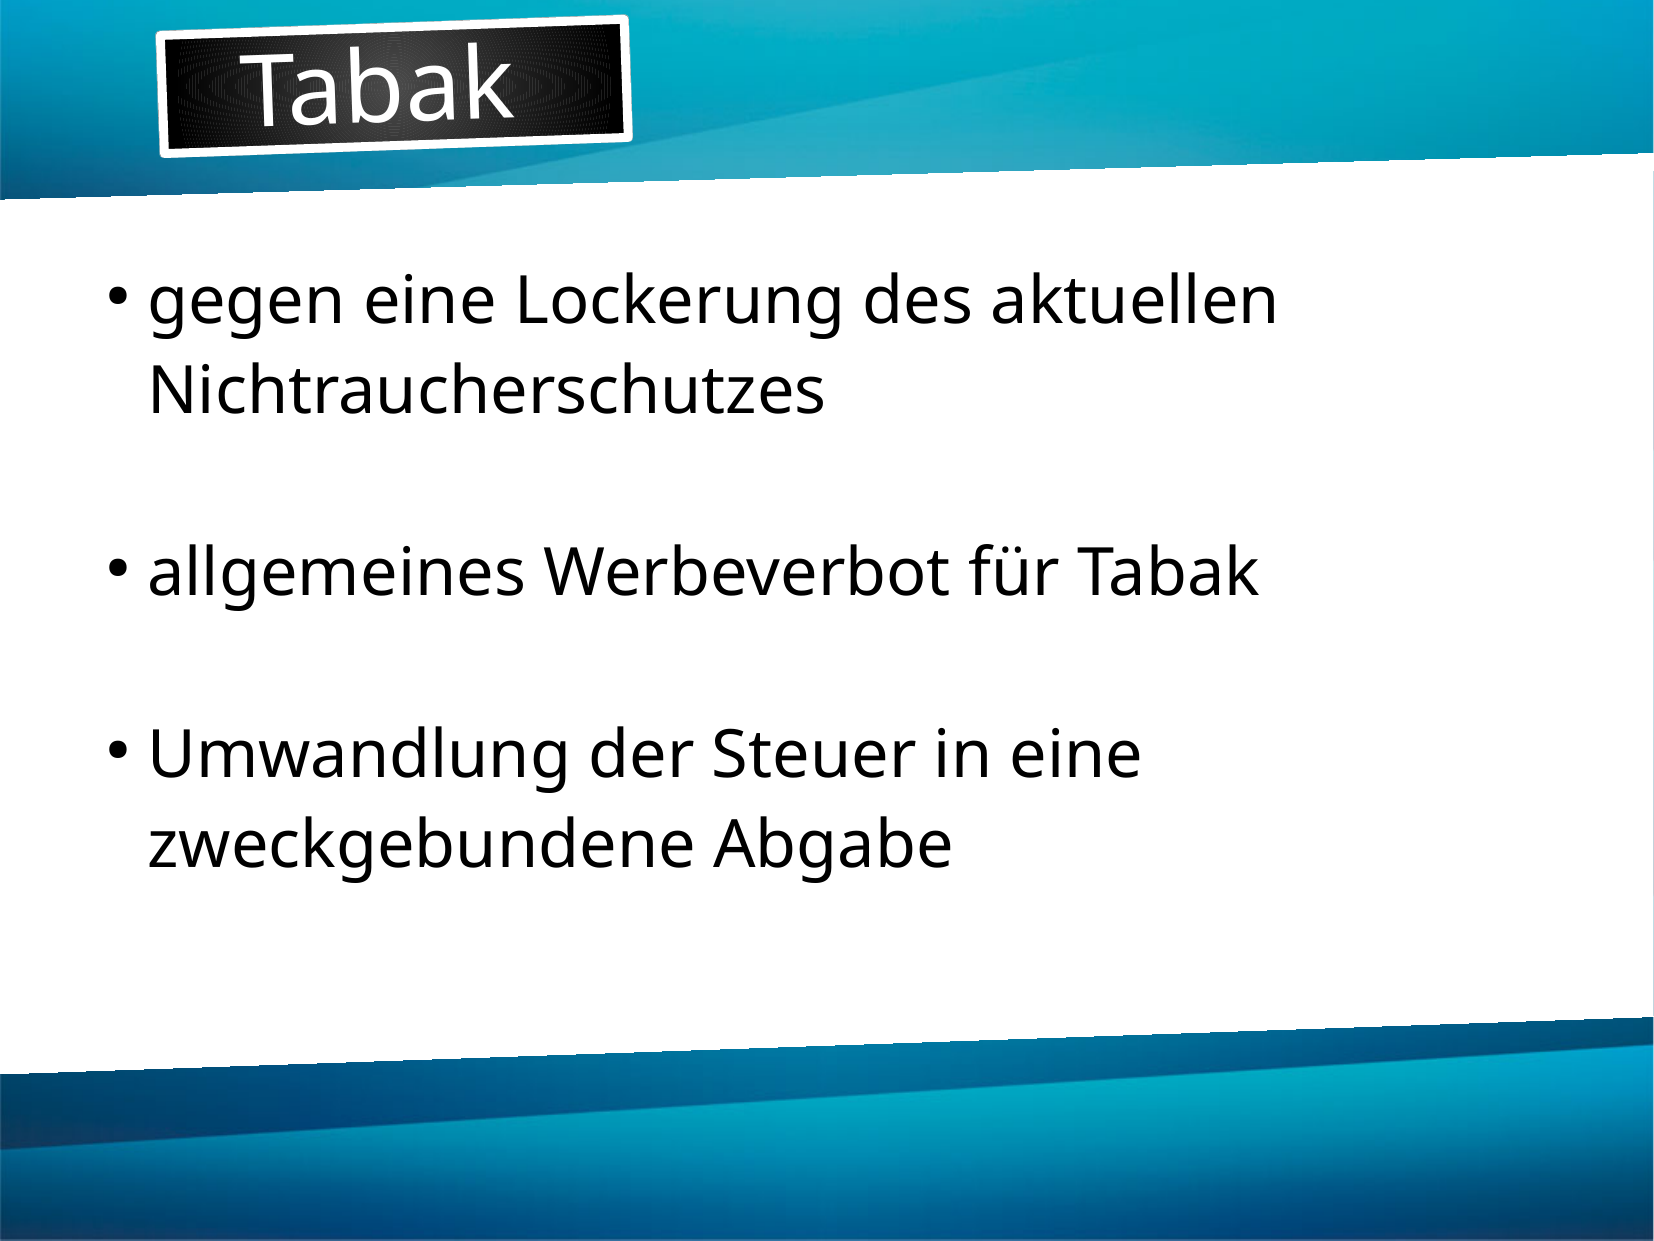

# Tabak
 gegen eine Lockerung des aktuellen
 Nichtraucherschutzes
 allgemeines Werbeverbot für Tabak
 Umwandlung der Steuer in eine
 zweckgebundene Abgabe